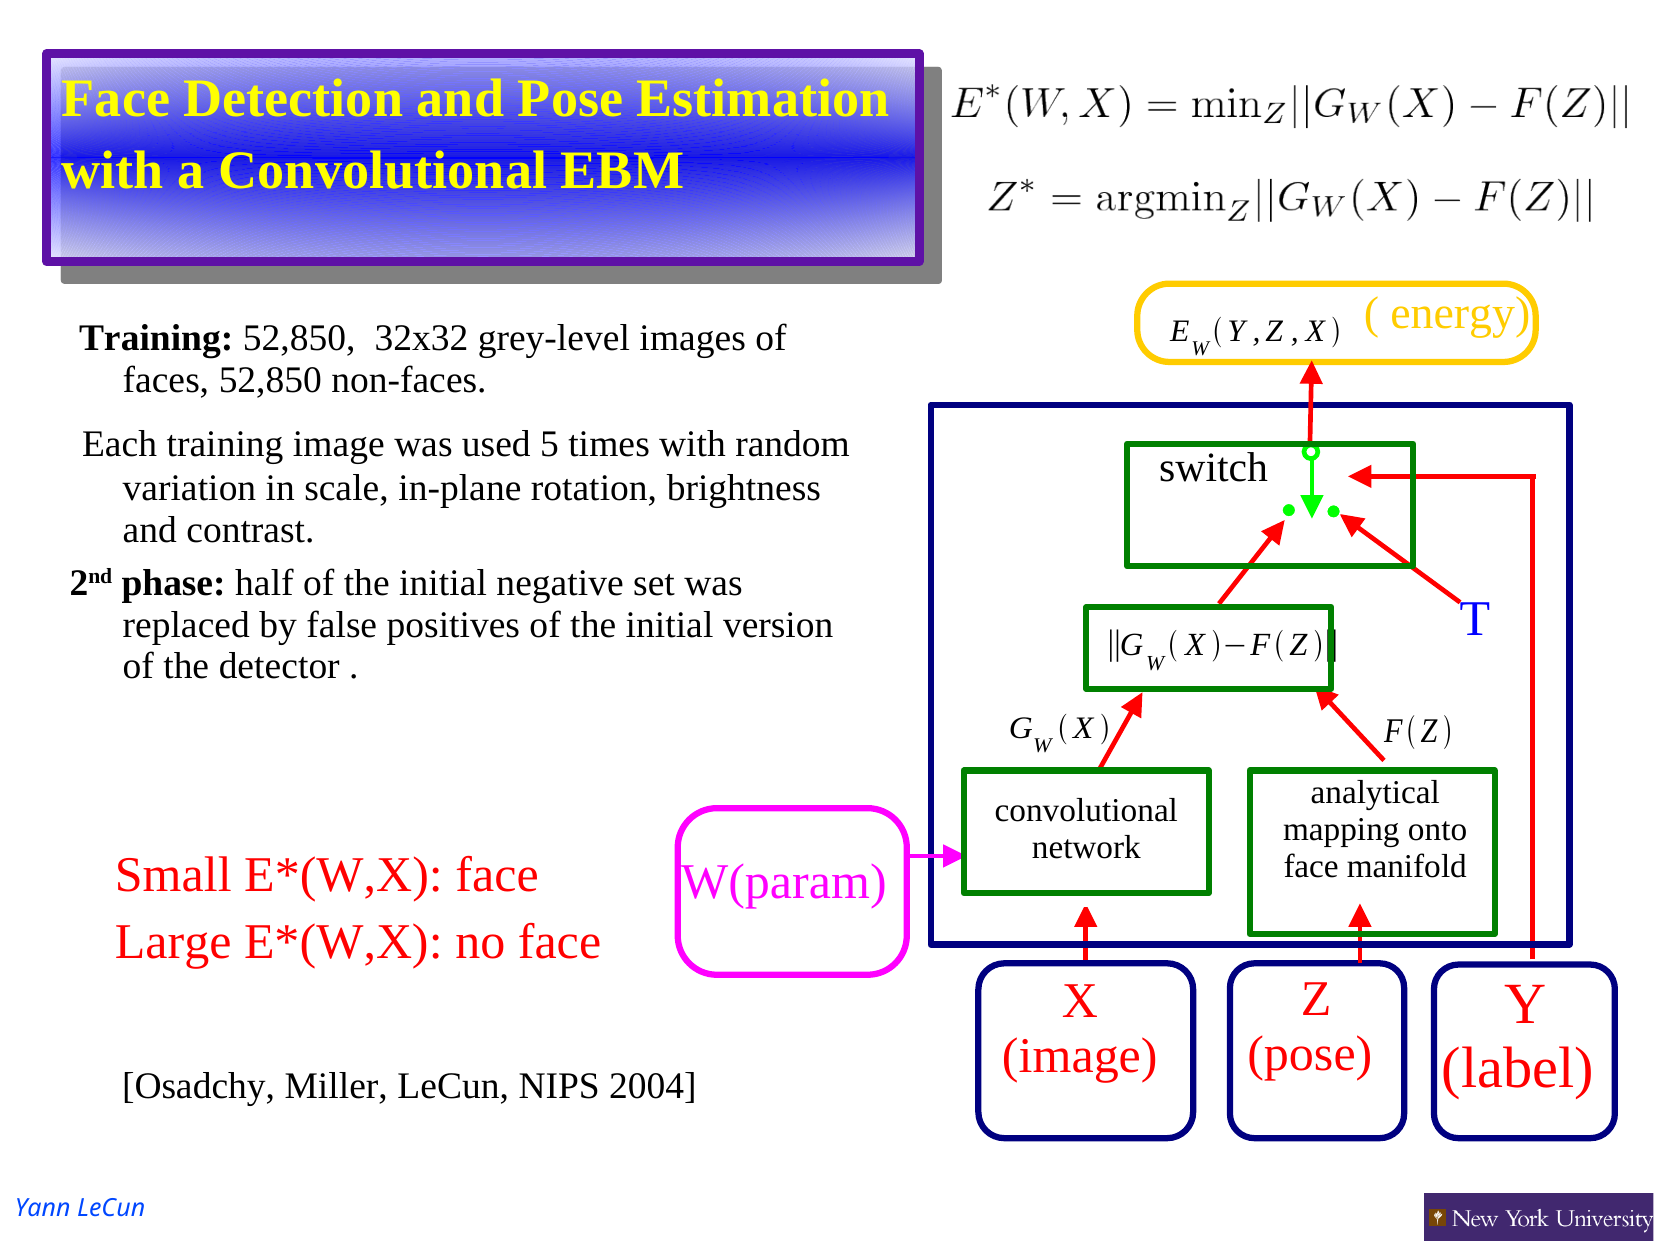

Face Detection and Pose Estimation
with a Convolutional EBM
 Training: 52,850, 32x32 grey-level images of faces, 52,850 non-faces.
 Each training image was used 5 times with random variation in scale, in-plane rotation, brightness and contrast.
2nd phase: half of the initial negative set was replaced by false positives of the initial version of the detector .
( energy)
switch
T
analytical mapping onto face manifold
convolutional network
 W(param)
Z (pose)
Y (label)
X (image)
Small E*(W,X): face
Large E*(W,X): no face
[Osadchy, Miller, LeCun, NIPS 2004]